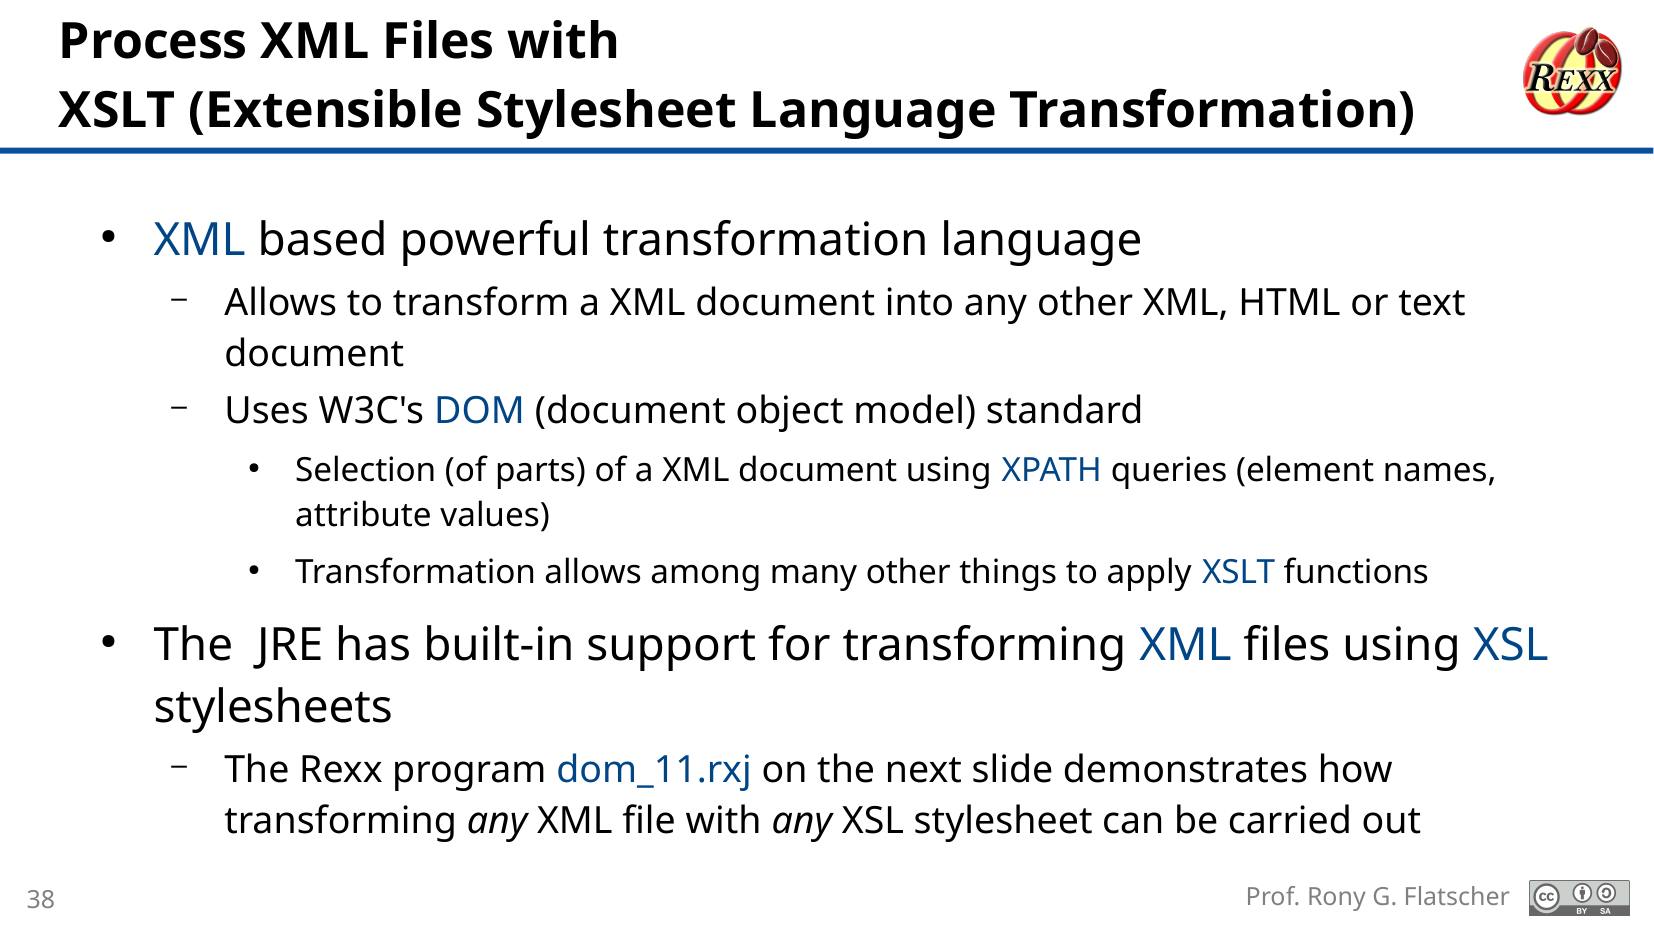

# Process XML Files with XSLT (Extensible Stylesheet Language Transformation)
XML based powerful transformation language
Allows to transform a XML document into any other XML, HTML or text document
Uses W3C's DOM (document object model) standard
Selection (of parts) of a XML document using XPATH queries (element names, attribute values)
Transformation allows among many other things to apply XSLT functions
The JRE has built-in support for transforming XML files using XSL stylesheets
The Rexx program dom_11.rxj on the next slide demonstrates how transforming any XML file with any XSL stylesheet can be carried out